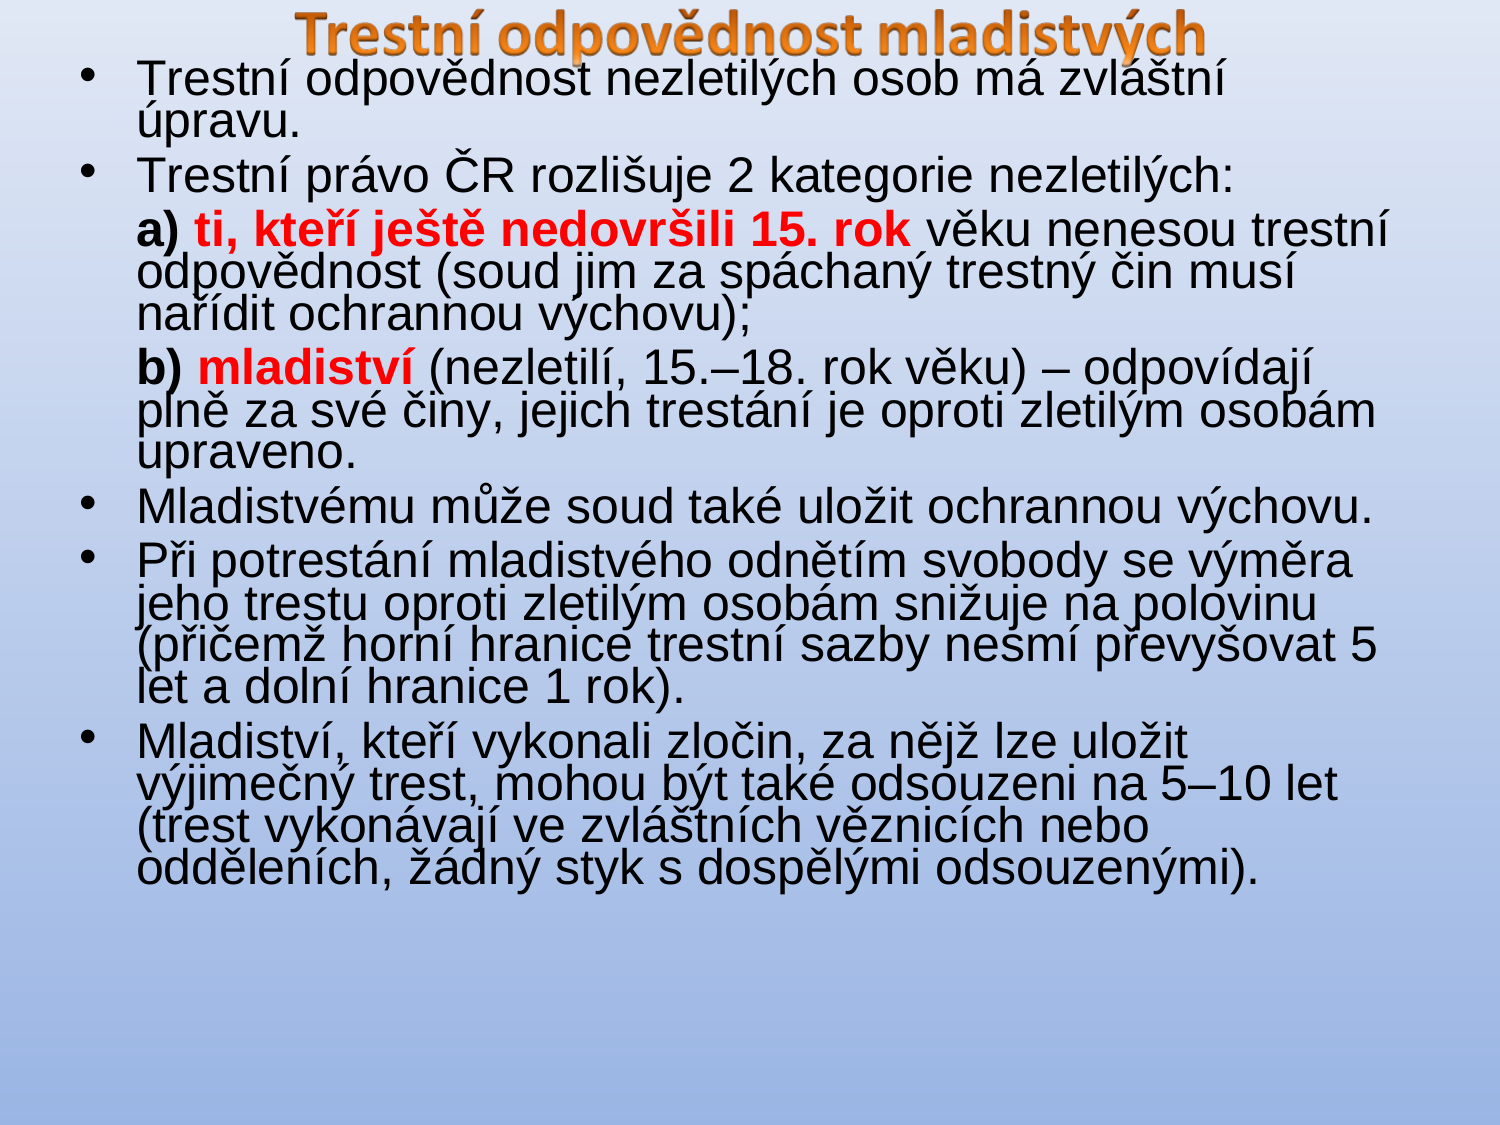

# Trestní odpovědnost nezletilých osob má zvláštní úpravu.
Trestní právo ČR rozlišuje 2 kategorie nezletilých:
	a) ti, kteří ještě nedovršili 15. rok věku nenesou trestní odpovědnost (soud jim za spáchaný trestný čin musí nařídit ochrannou výchovu);
	b) mladiství (nezletilí, 15.–18. rok věku) – odpovídají plně za své činy, jejich trestání je oproti zletilým osobám upraveno.
Mladistvému může soud také uložit ochrannou výchovu.
Při potrestání mladistvého odnětím svobody se výměra jeho trestu oproti zletilým osobám snižuje na polovinu (přičemž horní hranice trestní sazby nesmí převyšovat 5 let a dolní hranice 1 rok).
Mladiství, kteří vykonali zločin, za nějž lze uložit výjimečný trest, mohou být také odsouzeni na 5–10 let (trest vykonávají ve zvláštních věznicích nebo odděleních, žádný styk s dospělými odsouzenými).